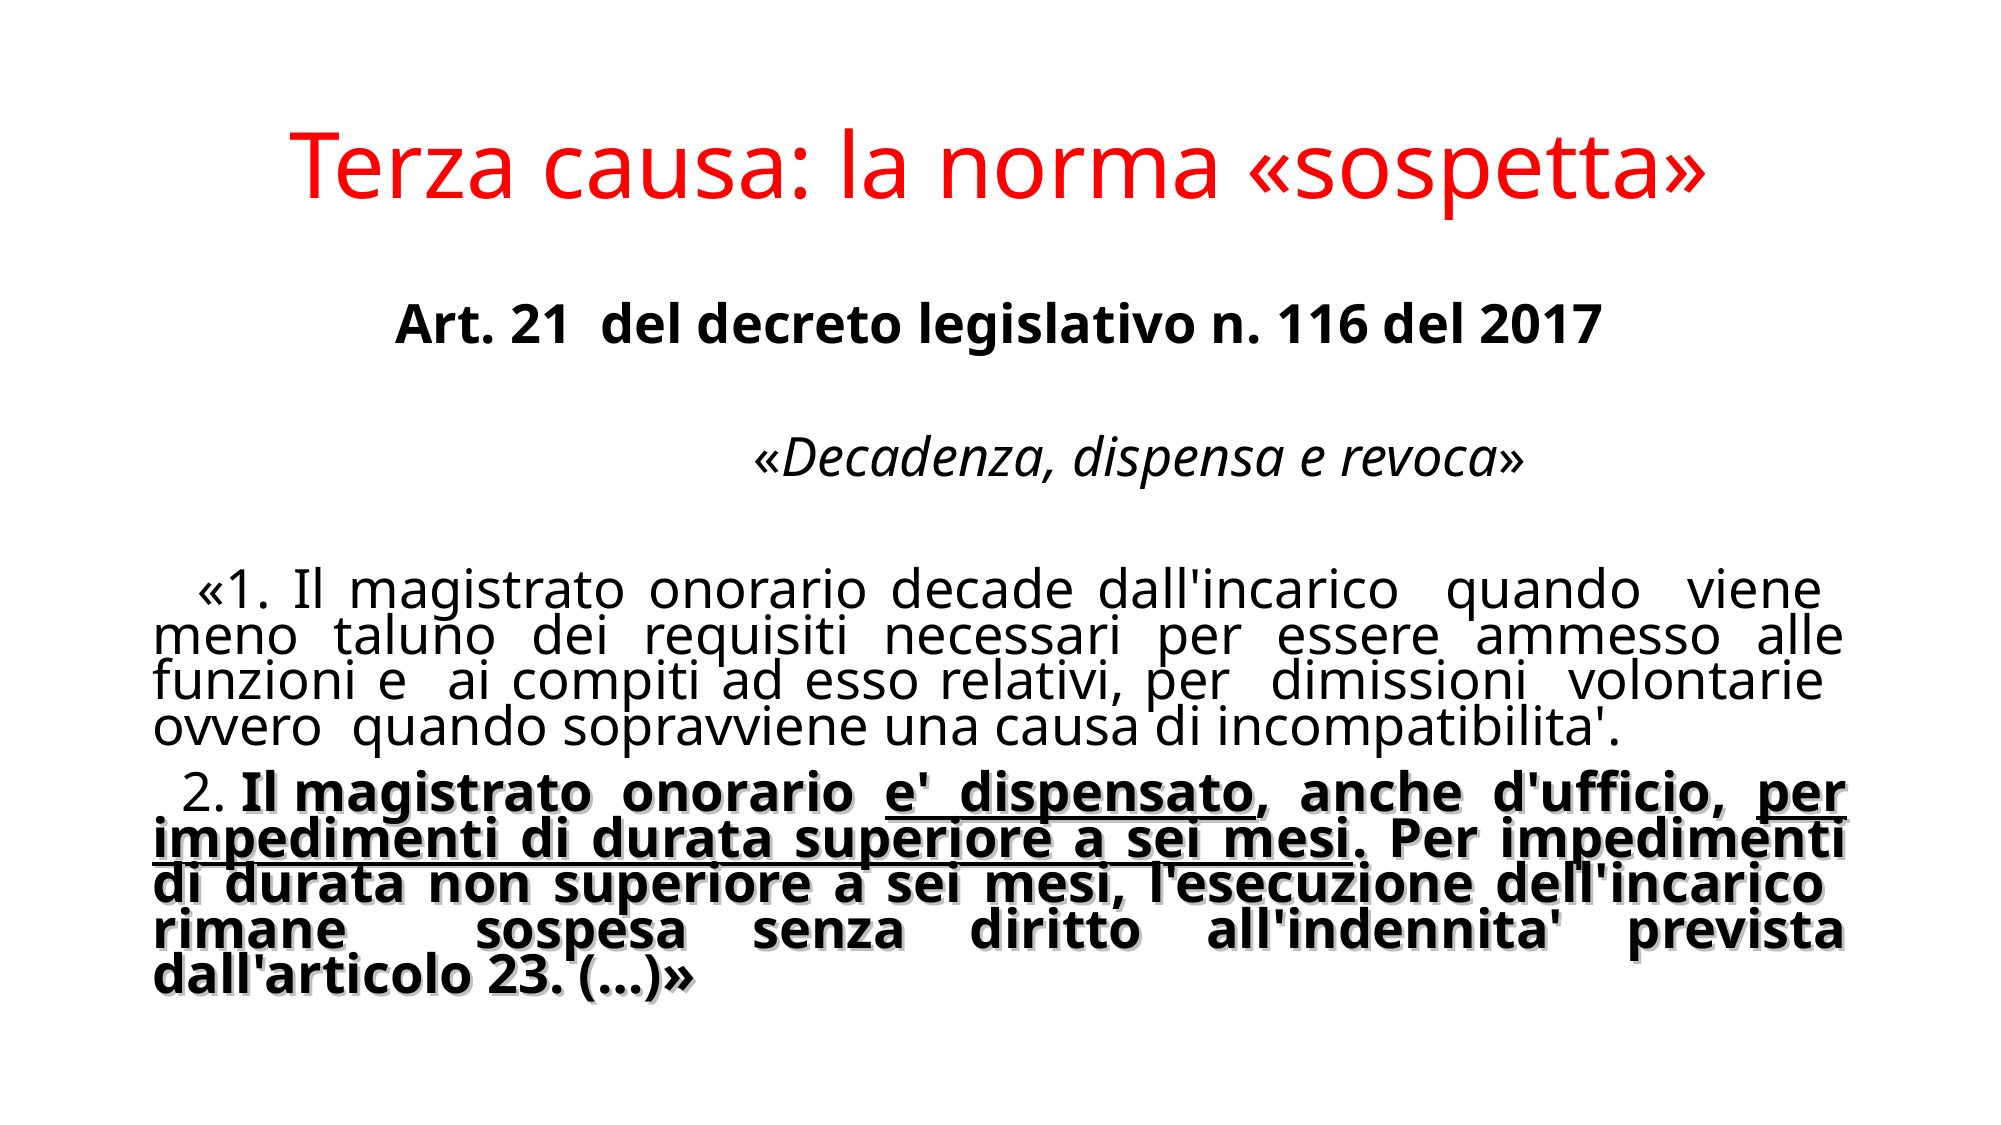

# Terza causa: la norma «sospetta»
Art. 21 del decreto legislativo n. 116 del 2017
 «Decadenza, dispensa e revoca»
 «1. Il magistrato onorario decade dall'incarico quando viene meno taluno dei requisiti necessari per essere ammesso alle funzioni e ai compiti ad esso relativi, per dimissioni volontarie ovvero quando sopravviene una causa di incompatibilita'.
 2. Il magistrato onorario e' dispensato, anche d'ufficio, per impedimenti di durata superiore a sei mesi. Per impedimenti di durata non superiore a sei mesi, l'esecuzione dell'incarico rimane sospesa senza diritto all'indennita' prevista dall'articolo 23. (…)»